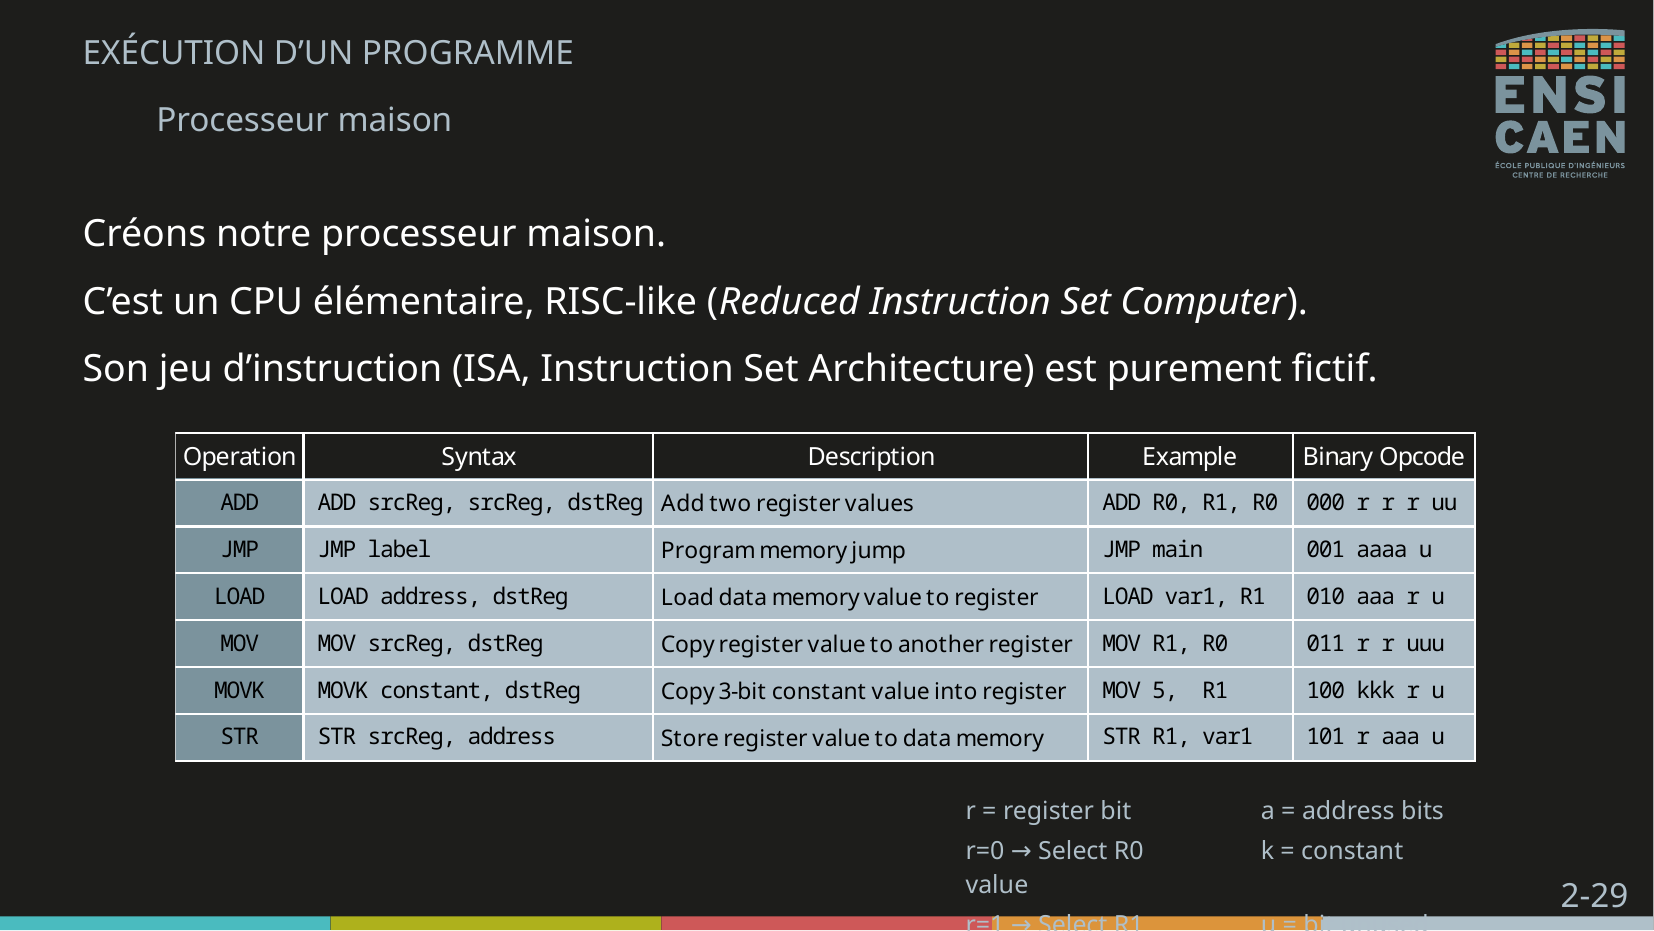

# EXÉCUTION D’UN PROGRAMME Processeur maison
Créons notre processeur maison.
C’est un CPU élémentaire, RISC-like (Reduced Instruction Set Computer).
Son jeu d’instruction (ISA, Instruction Set Architecture) est purement fictif.
r = register bit		a = address bits
r=0 → Select R0		k = constant value
r=1 → Select R1		u = bit unused